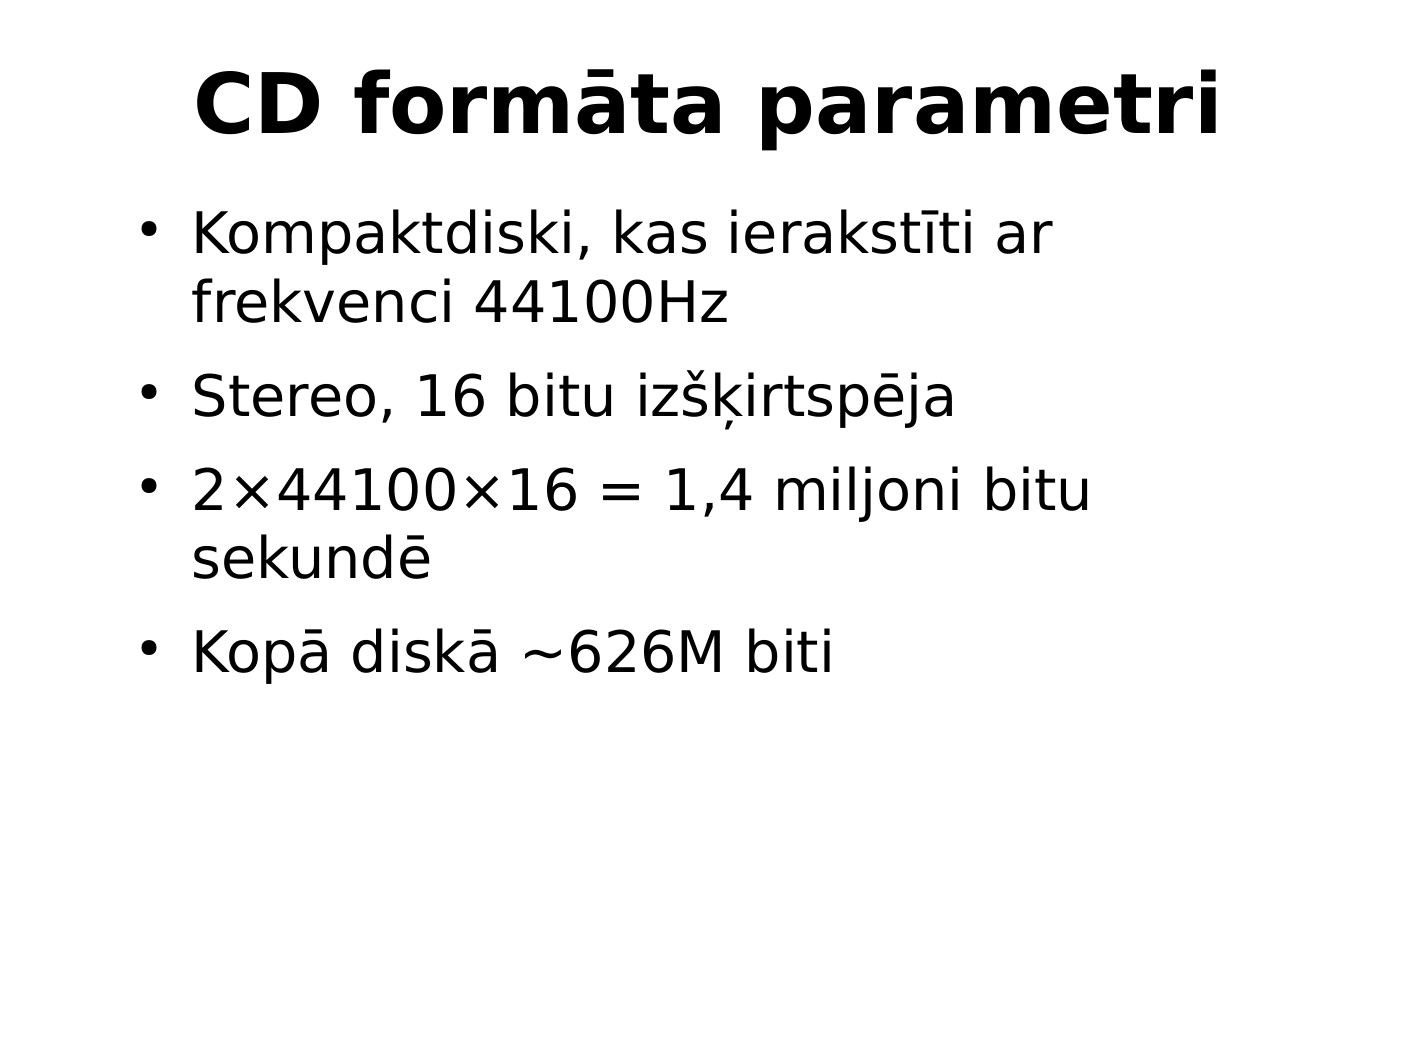

# CD formāta parametri
Kompaktdiski, kas ierakstīti ar frekvenci 44100Hz
Stereo, 16 bitu izšķirtspēja
2×44100×16 = 1,4 miljoni bitu sekundē
Kopā diskā ~626M biti